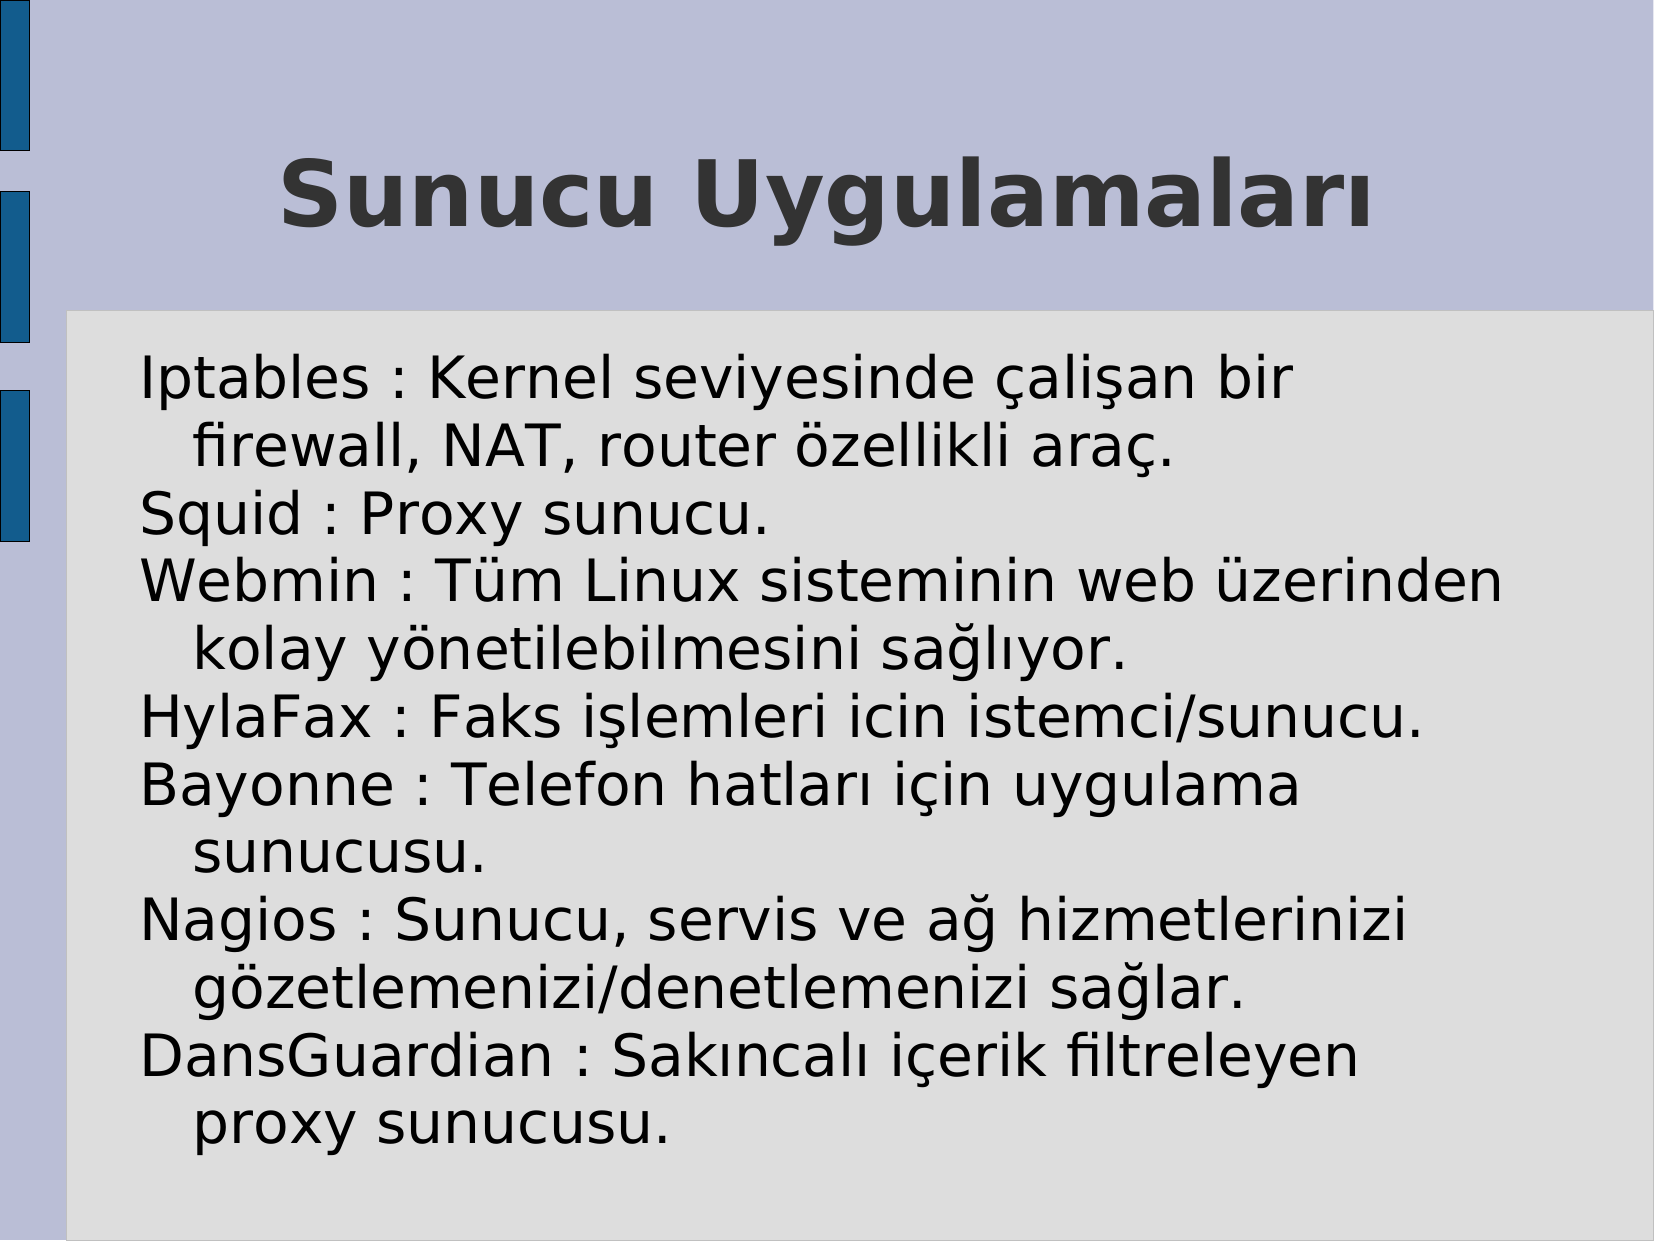

# Sunucu Uygulamaları
Iptables : Kernel seviyesinde çalişan bir firewall, NAT, router özellikli araç.
Squid : Proxy sunucu.
Webmin : Tüm Linux sisteminin web üzerinden kolay yönetilebilmesini sağlıyor.
HylaFax : Faks işlemleri icin istemci/sunucu.
Bayonne : Telefon hatları için uygulama sunucusu.
Nagios : Sunucu, servis ve ağ hizmetlerinizi gözetlemenizi/denetlemenizi sağlar.
DansGuardian : Sakıncalı içerik filtreleyen proxy sunucusu.